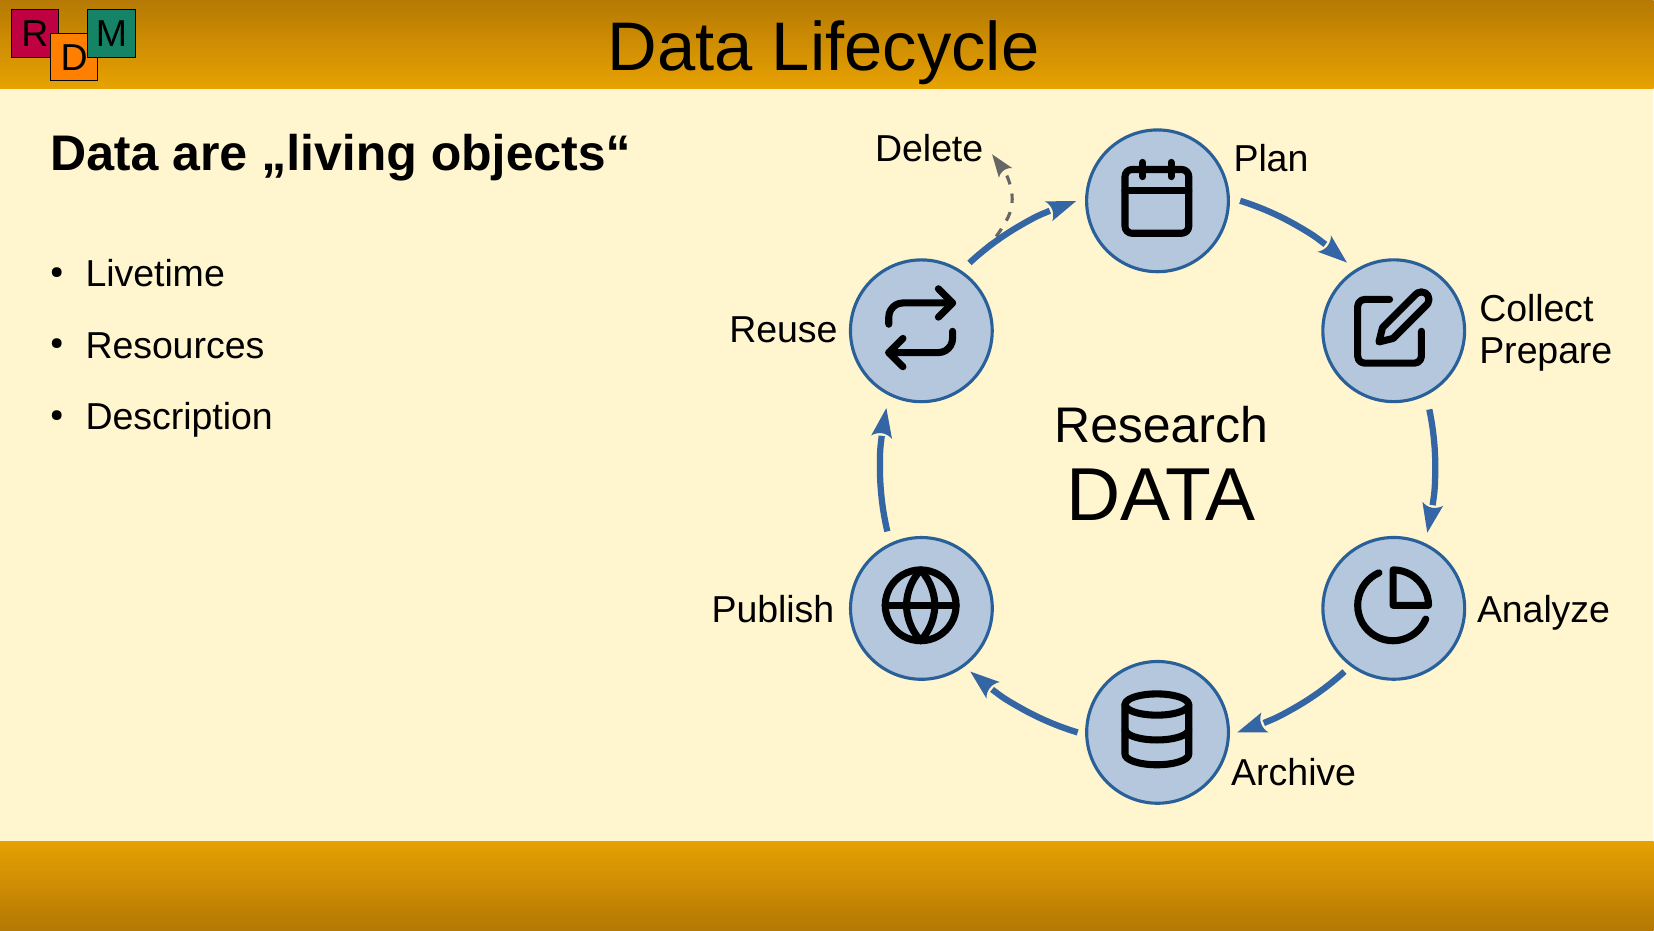

# Data Lifecycle
R
M
D
Data are „living objects“
Livetime
Resources
Description
Delete
Plan
Collect
Prepare
Reuse
Research
DATA
Publish
Analyze
Archive